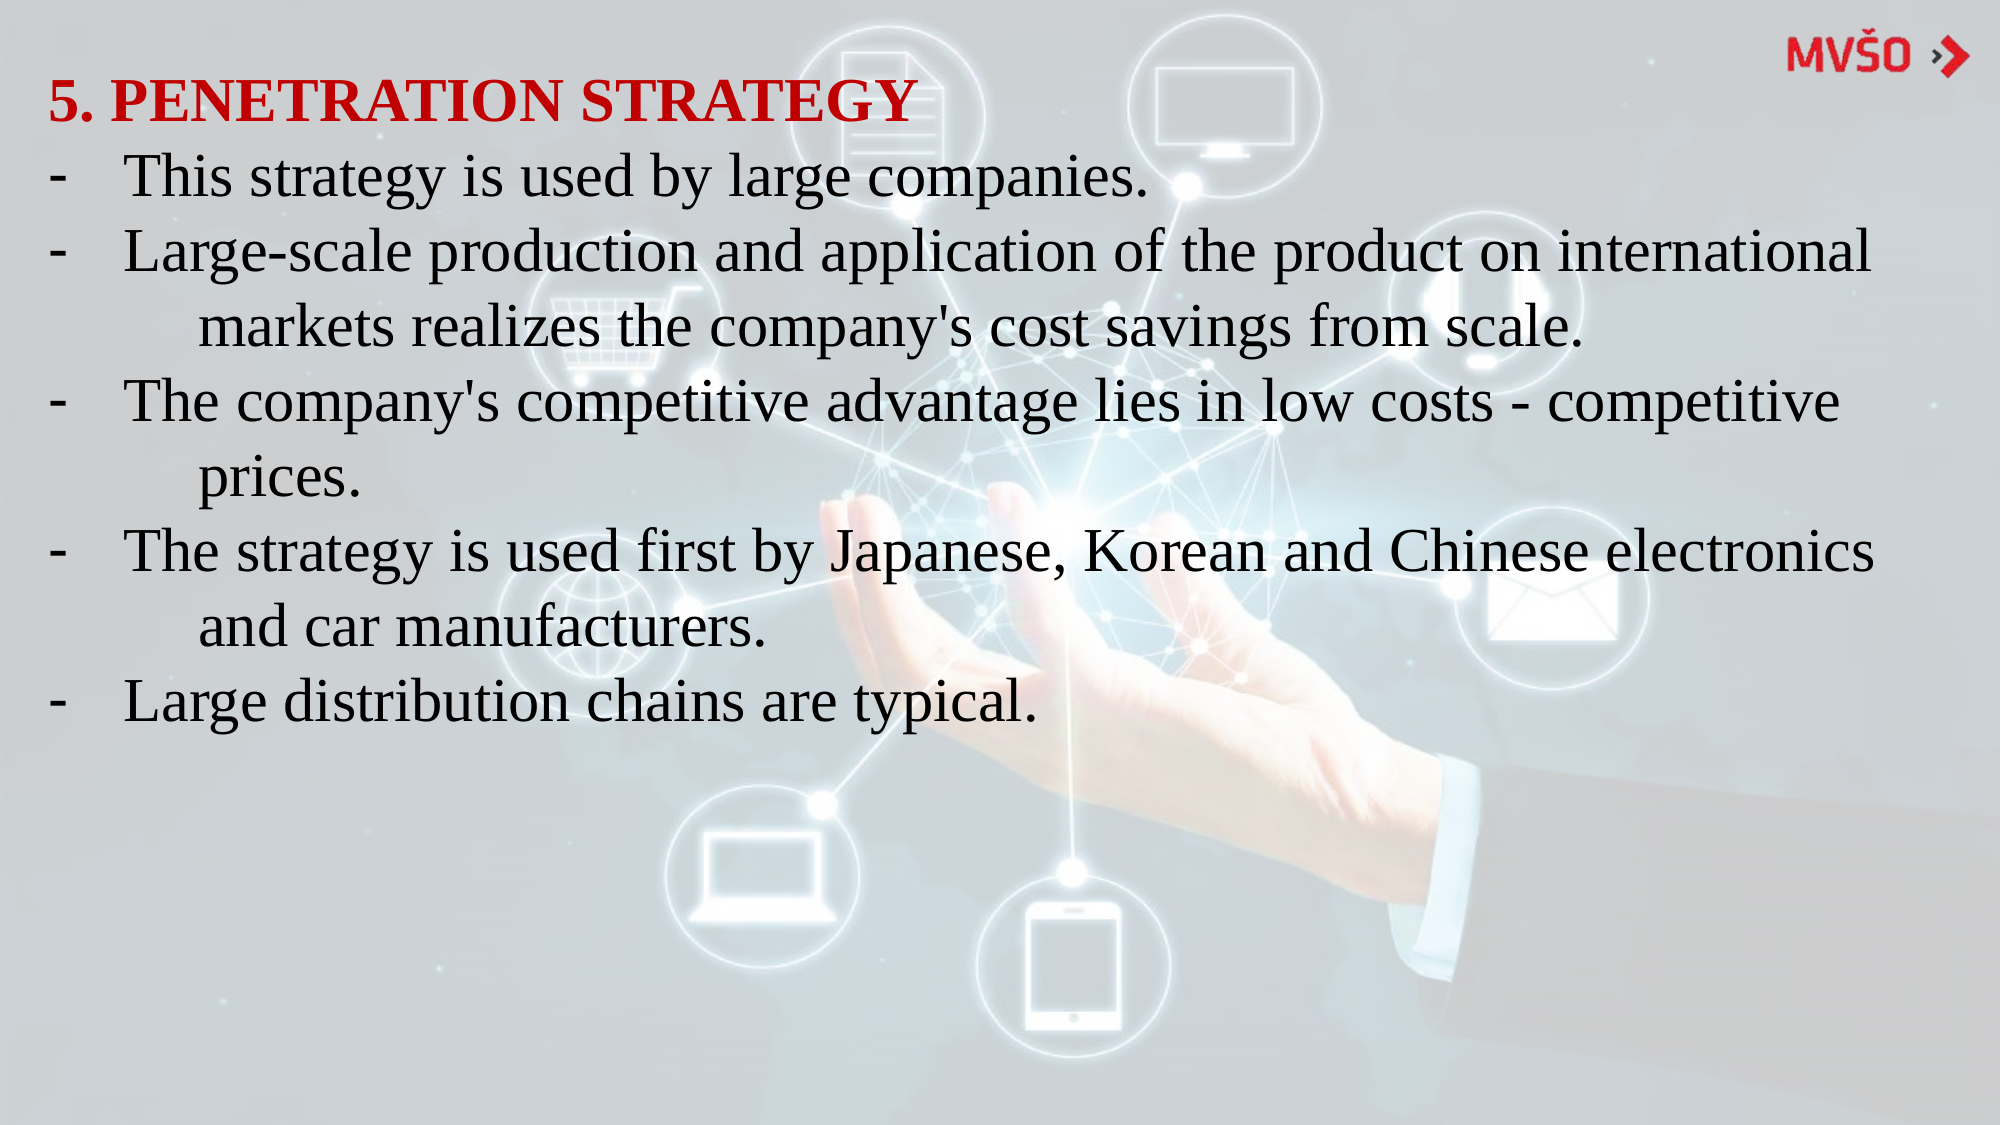

5. PENETRATION STRATEGY
This strategy is used by large companies.
Large-scale production and application of the product on international markets realizes the company's cost savings from scale.
The company's competitive advantage lies in low costs - competitive prices.
The strategy is used first by Japanese, Korean and Chinese electronics and car manufacturers.
Large distribution chains are typical.